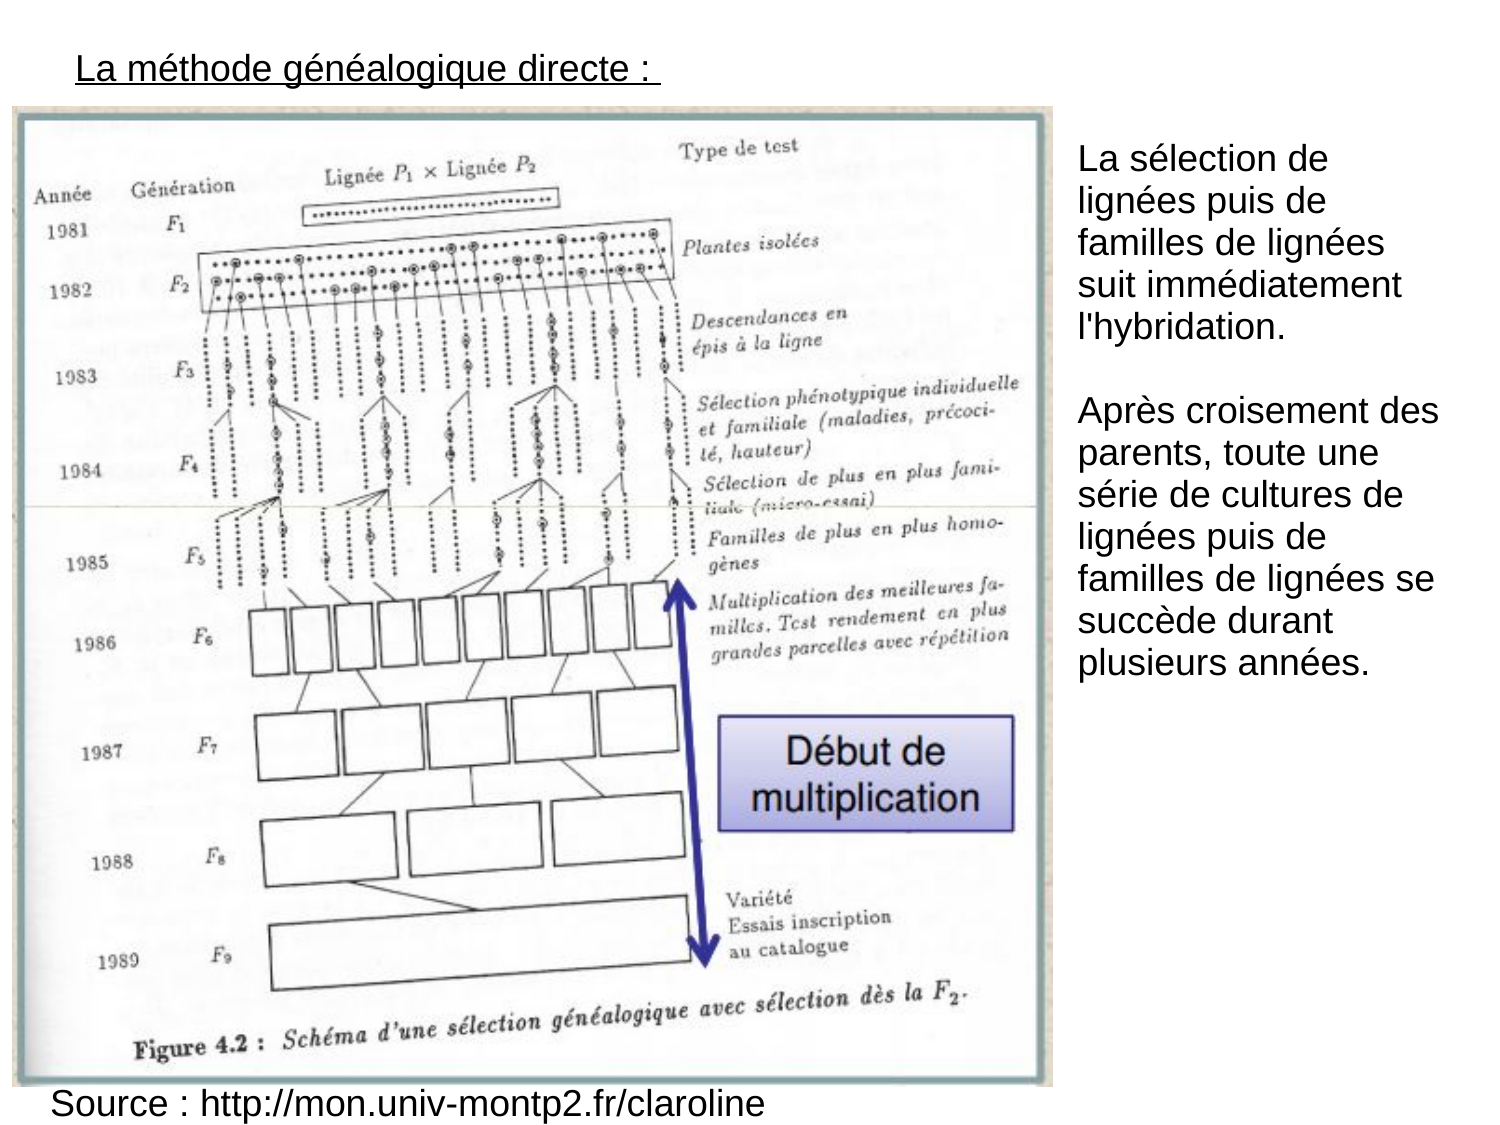

# La méthode généalogique directe :
La sélection de lignées puis de familles de lignées suit immédiatement l'hybridation.
Après croisement des parents, toute une série de cultures de lignées puis de familles de lignées se succède durant plusieurs années.
Source : http://mon.univ-montp2.fr/claroline